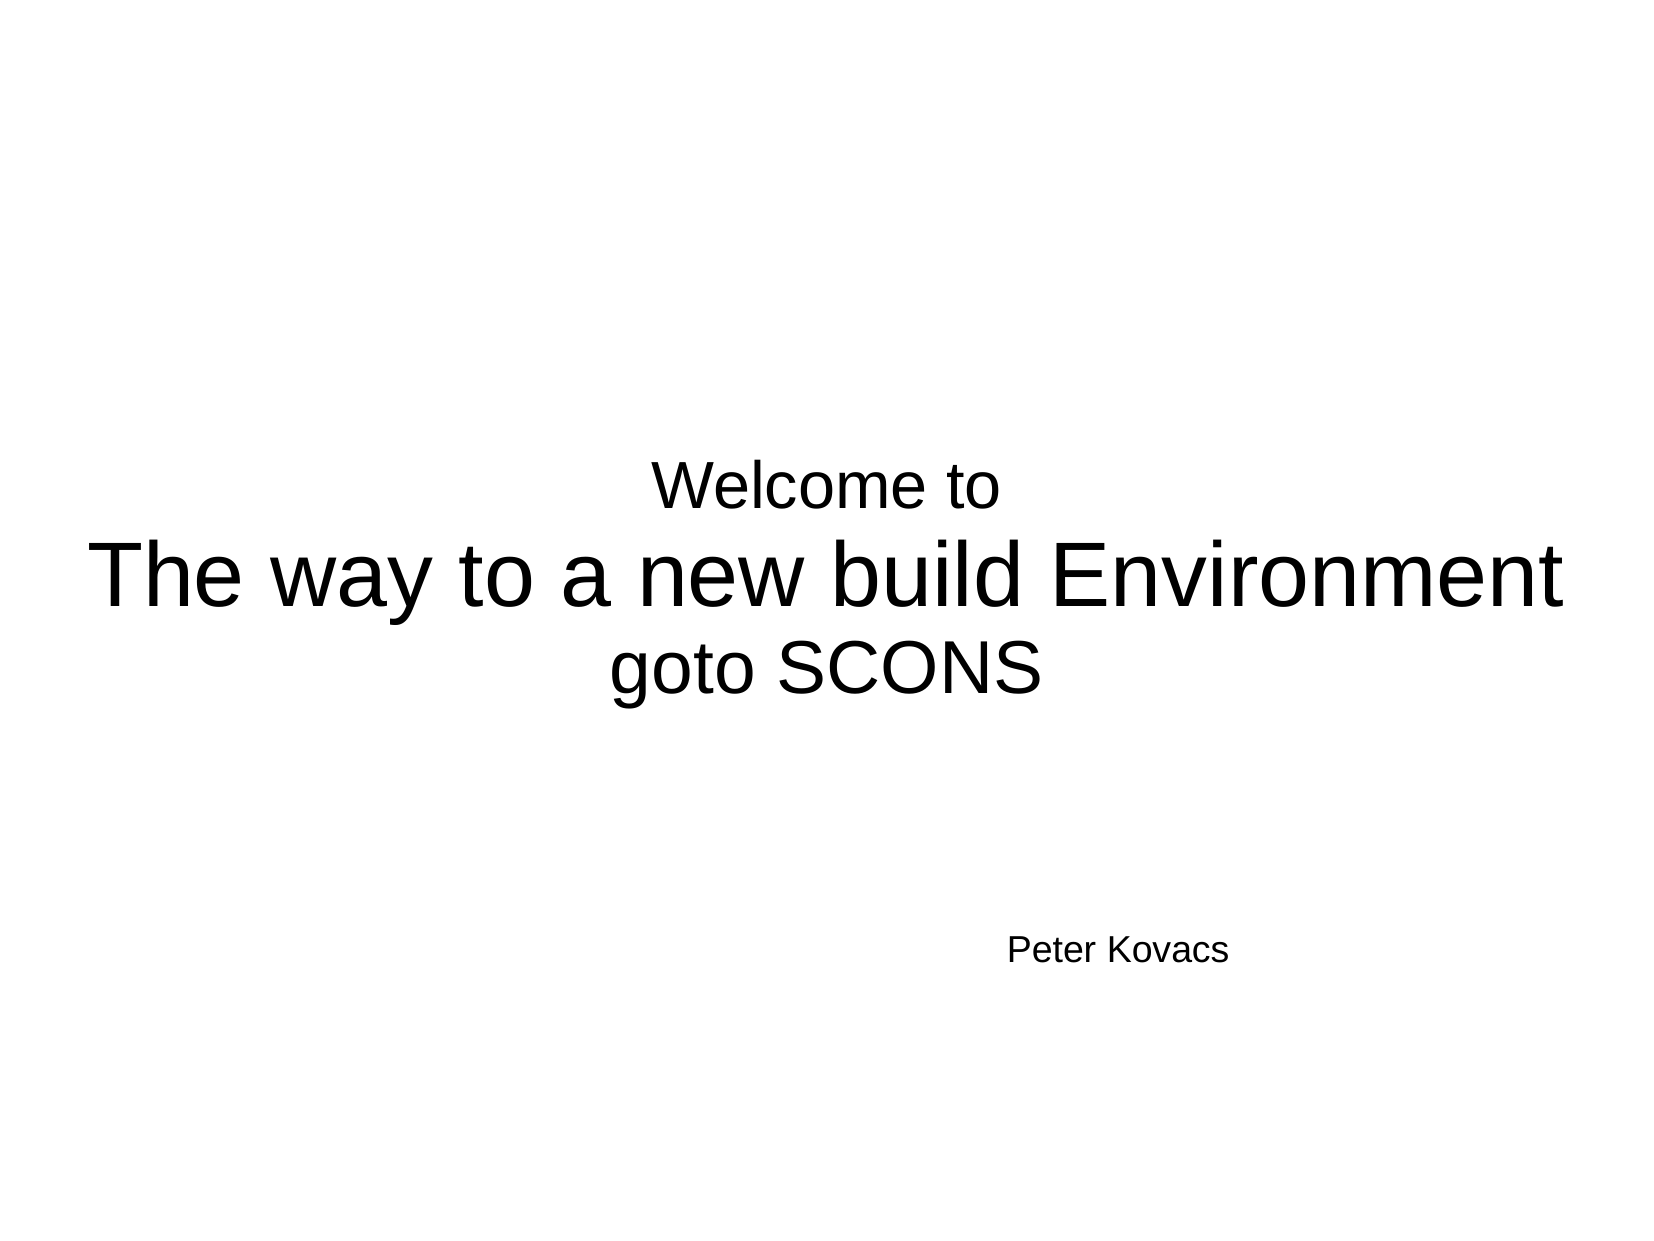

# Welcome to
The way to a new build Environment
goto SCONS
Peter Kovacs